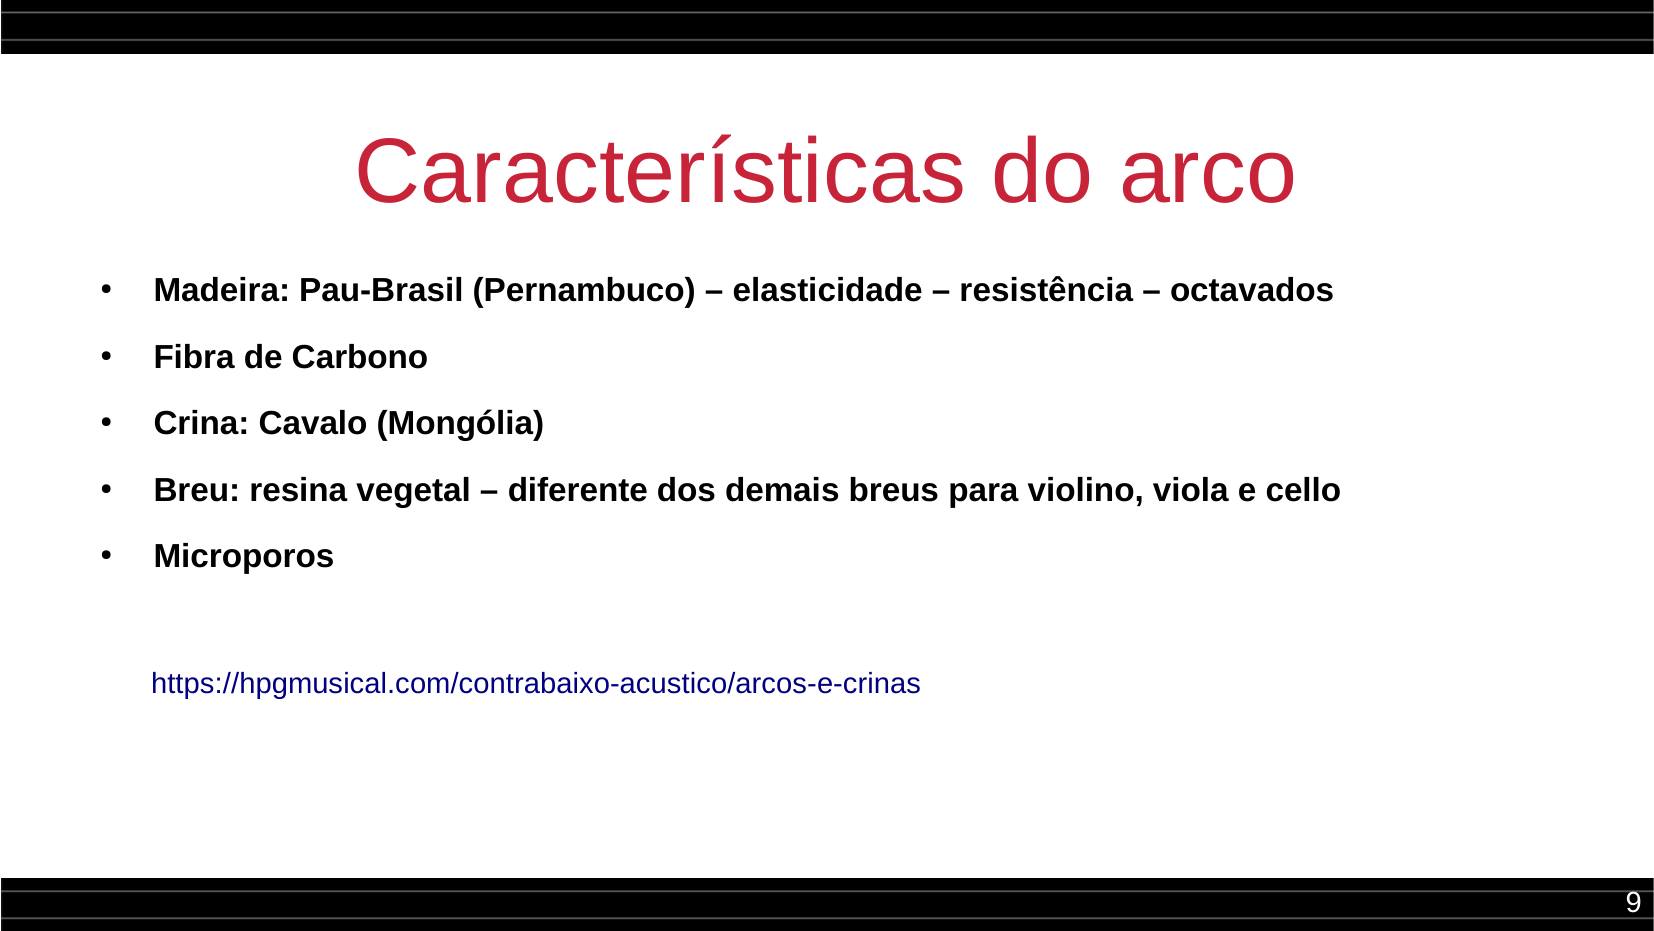

# Características do arco
Madeira: Pau-Brasil (Pernambuco) – elasticidade – resistência – octavados
Fibra de Carbono
Crina: Cavalo (Mongólia)
Breu: resina vegetal – diferente dos demais breus para violino, viola e cello
Microporos
https://hpgmusical.com/contrabaixo-acustico/arcos-e-crinas